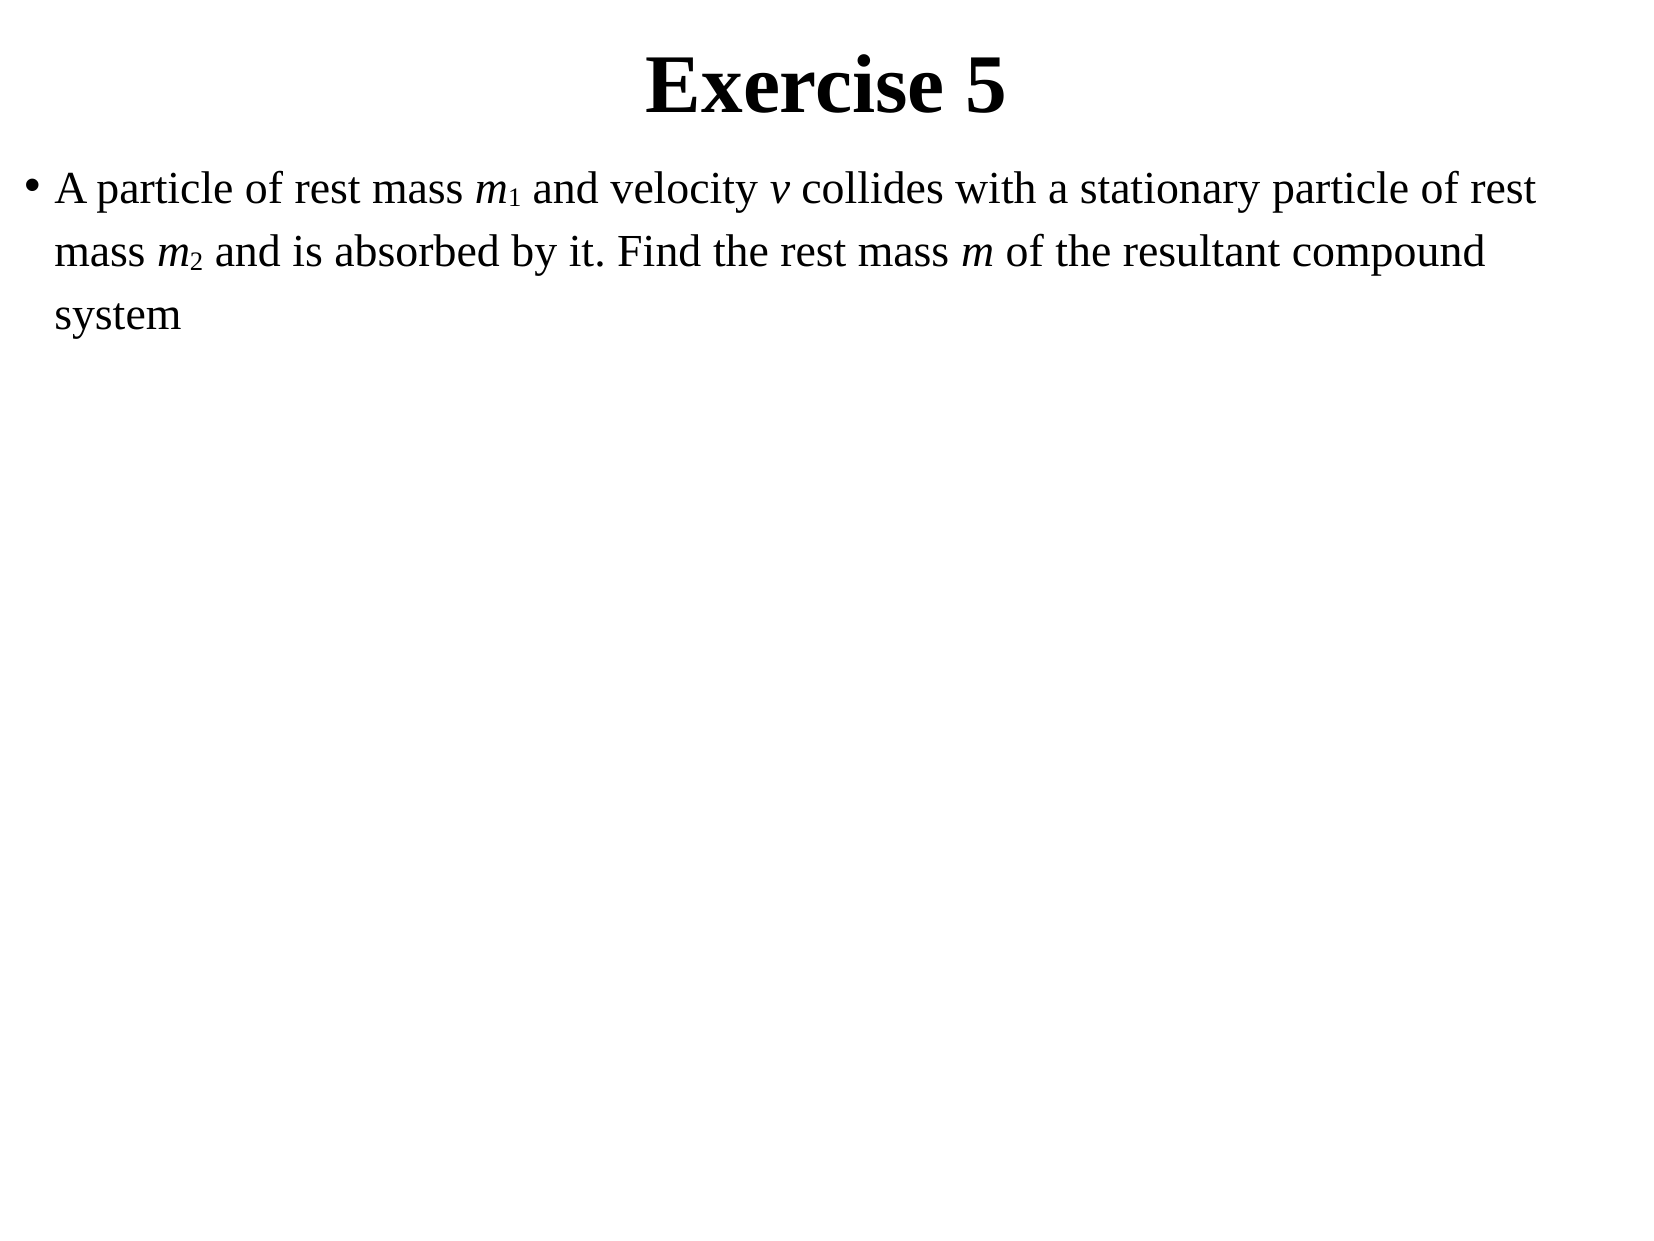

# Exercise 5
A particle of rest mass m1 and velocity v collides with a stationary particle of rest mass m2 and is absorbed by it. Find the rest mass m of the resultant compound system